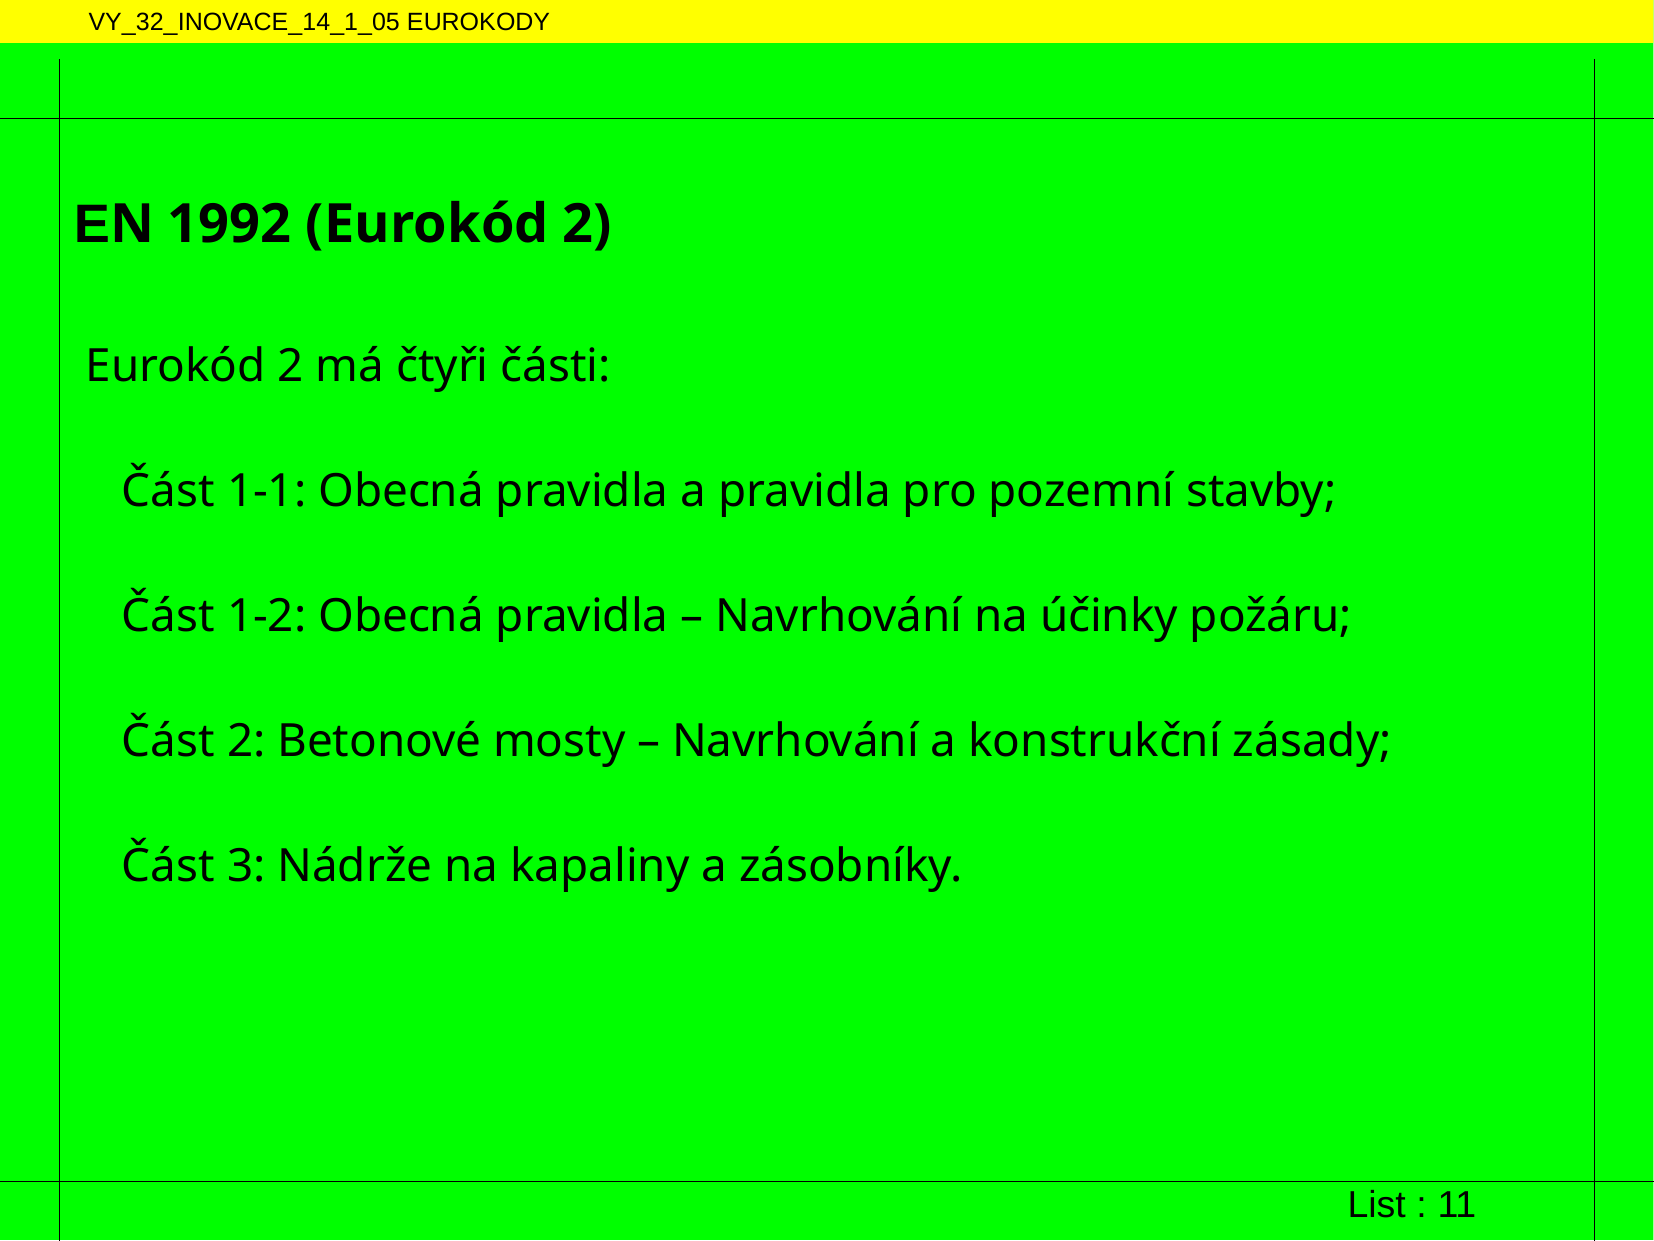

VY_32_INOVACE_14_1_05 EUROKODY
EN 1992 (Eurokód 2)
 Eurokód 2 má čtyři části:
 Část 1-1: Obecná pravidla a pravidla pro pozemní stavby;
 Část 1-2: Obecná pravidla – Navrhování na účinky požáru;
 Část 2: Betonové mosty – Navrhování a konstrukční zásady;
 Část 3: Nádrže na kapaliny a zásobníky.
List :